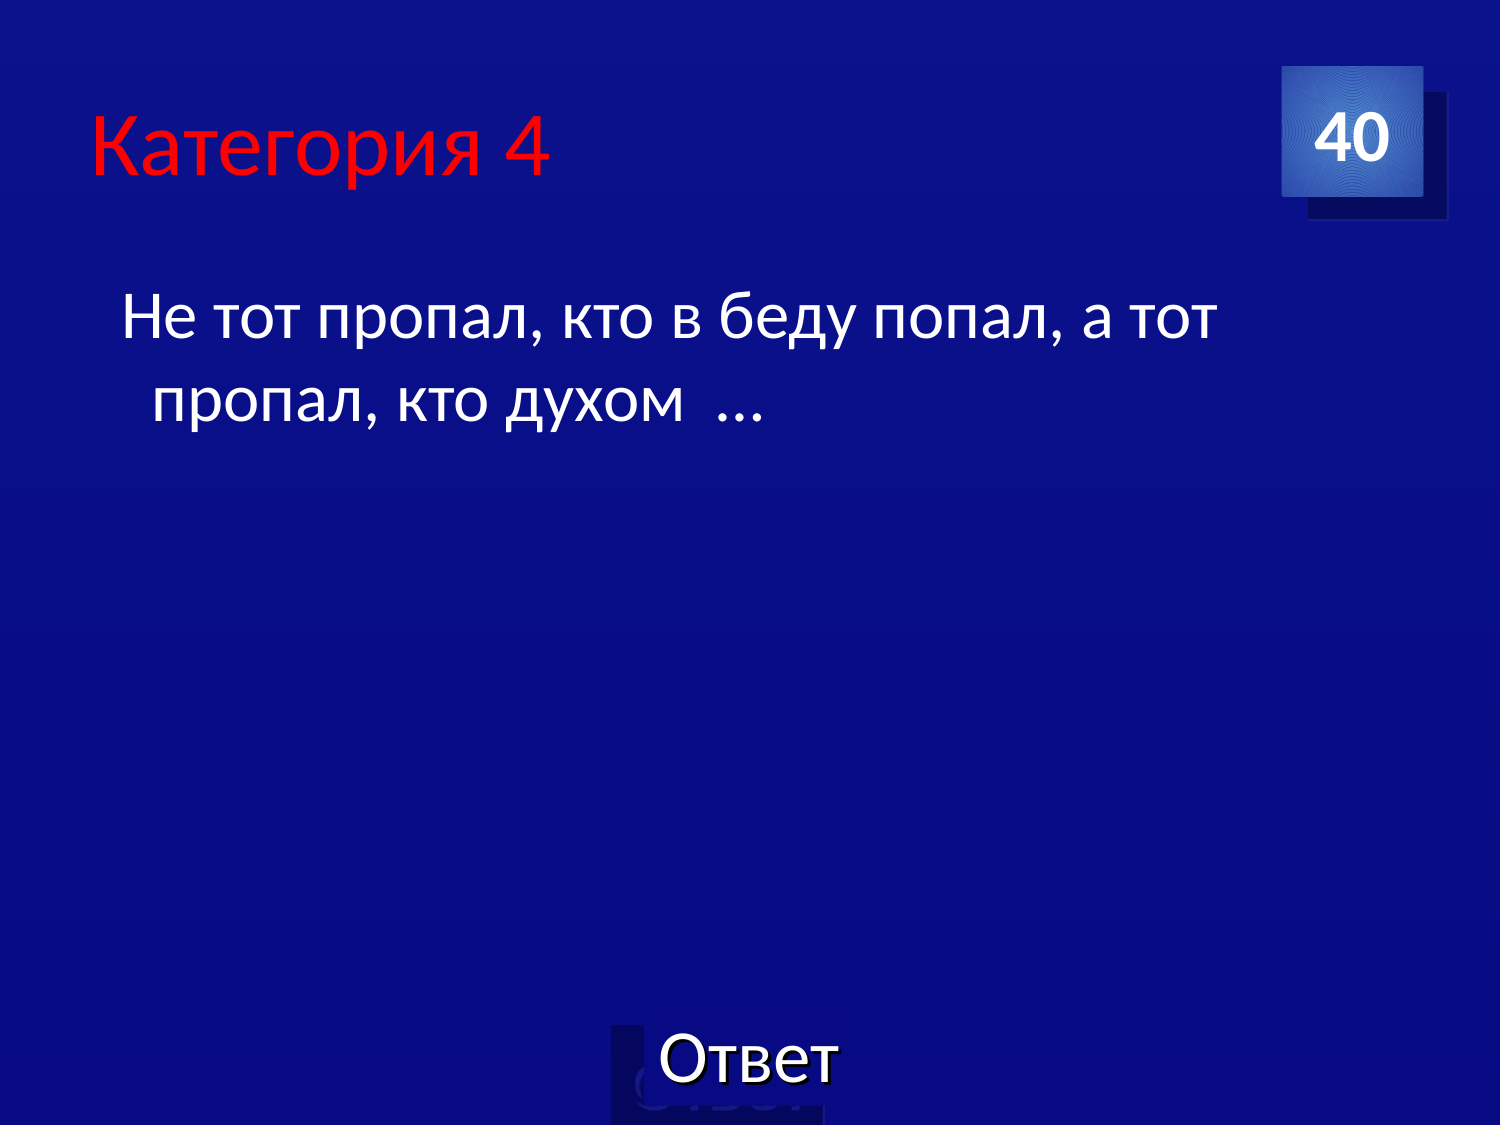

# Категория 4
40
Не тот пропал, кто в беду попал, а тот пропал, кто духом …